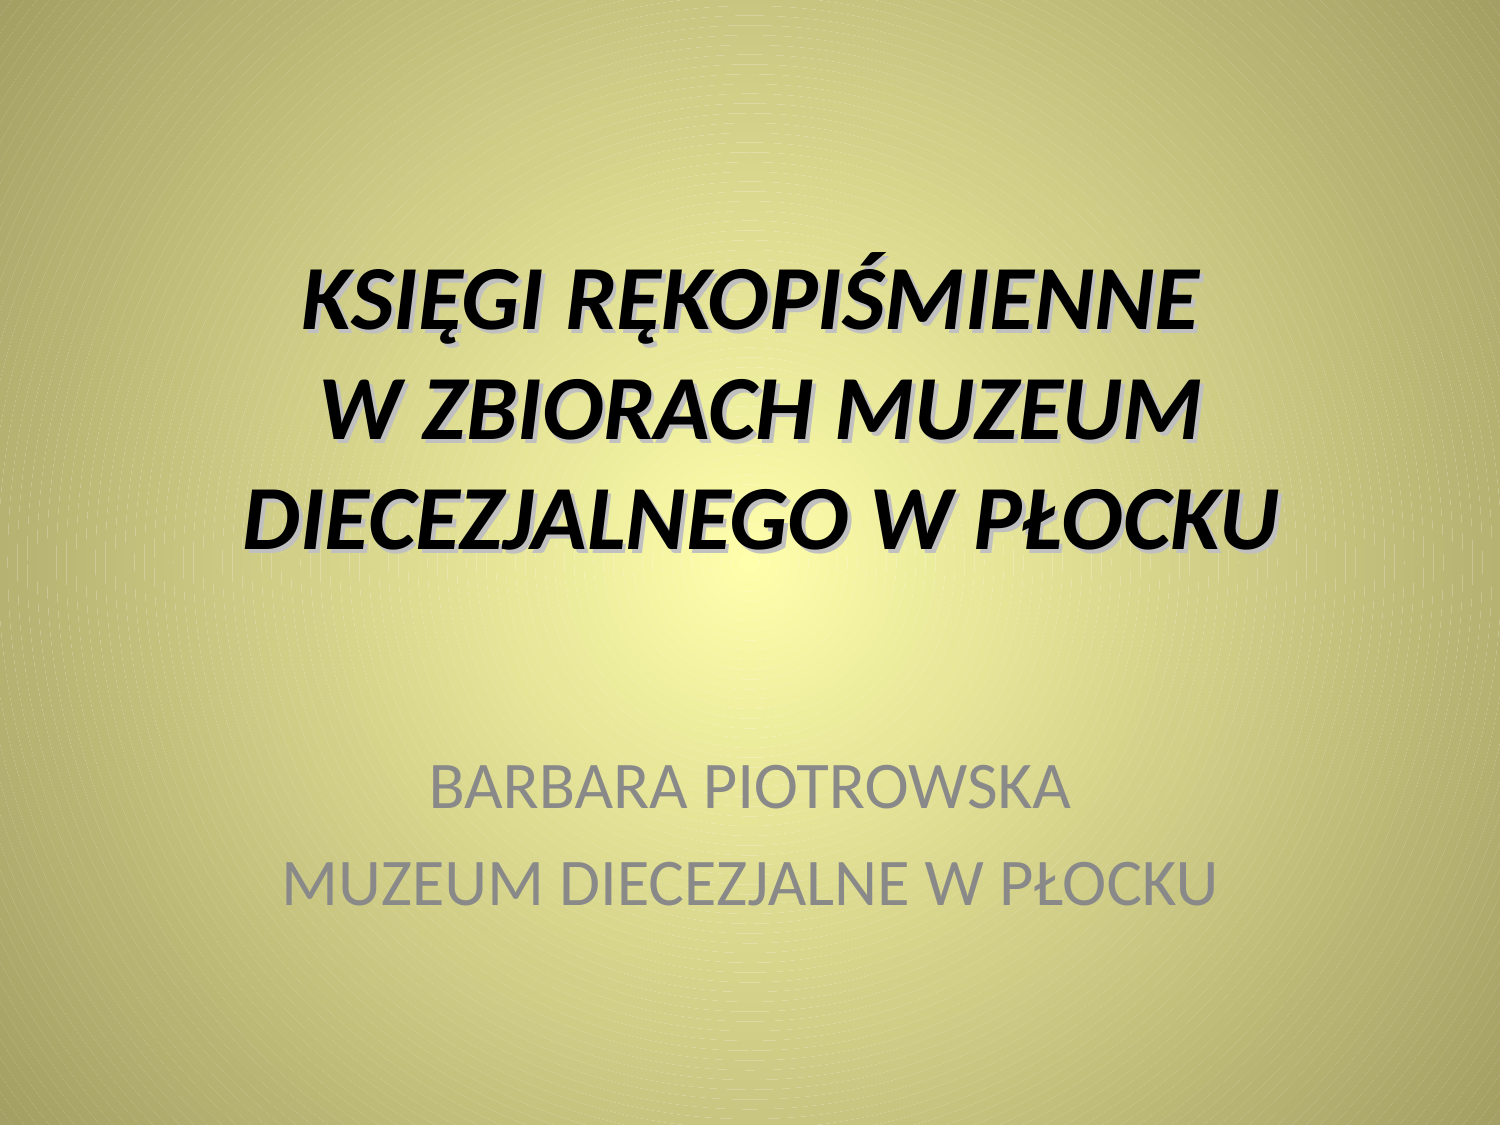

# KSIĘGI RĘKOPIŚMIENNE W ZBIORACH MUZEUM DIECEZJALNEGO W PŁOCKU
BARBARA PIOTROWSKA
MUZEUM DIECEZJALNE W PŁOCKU